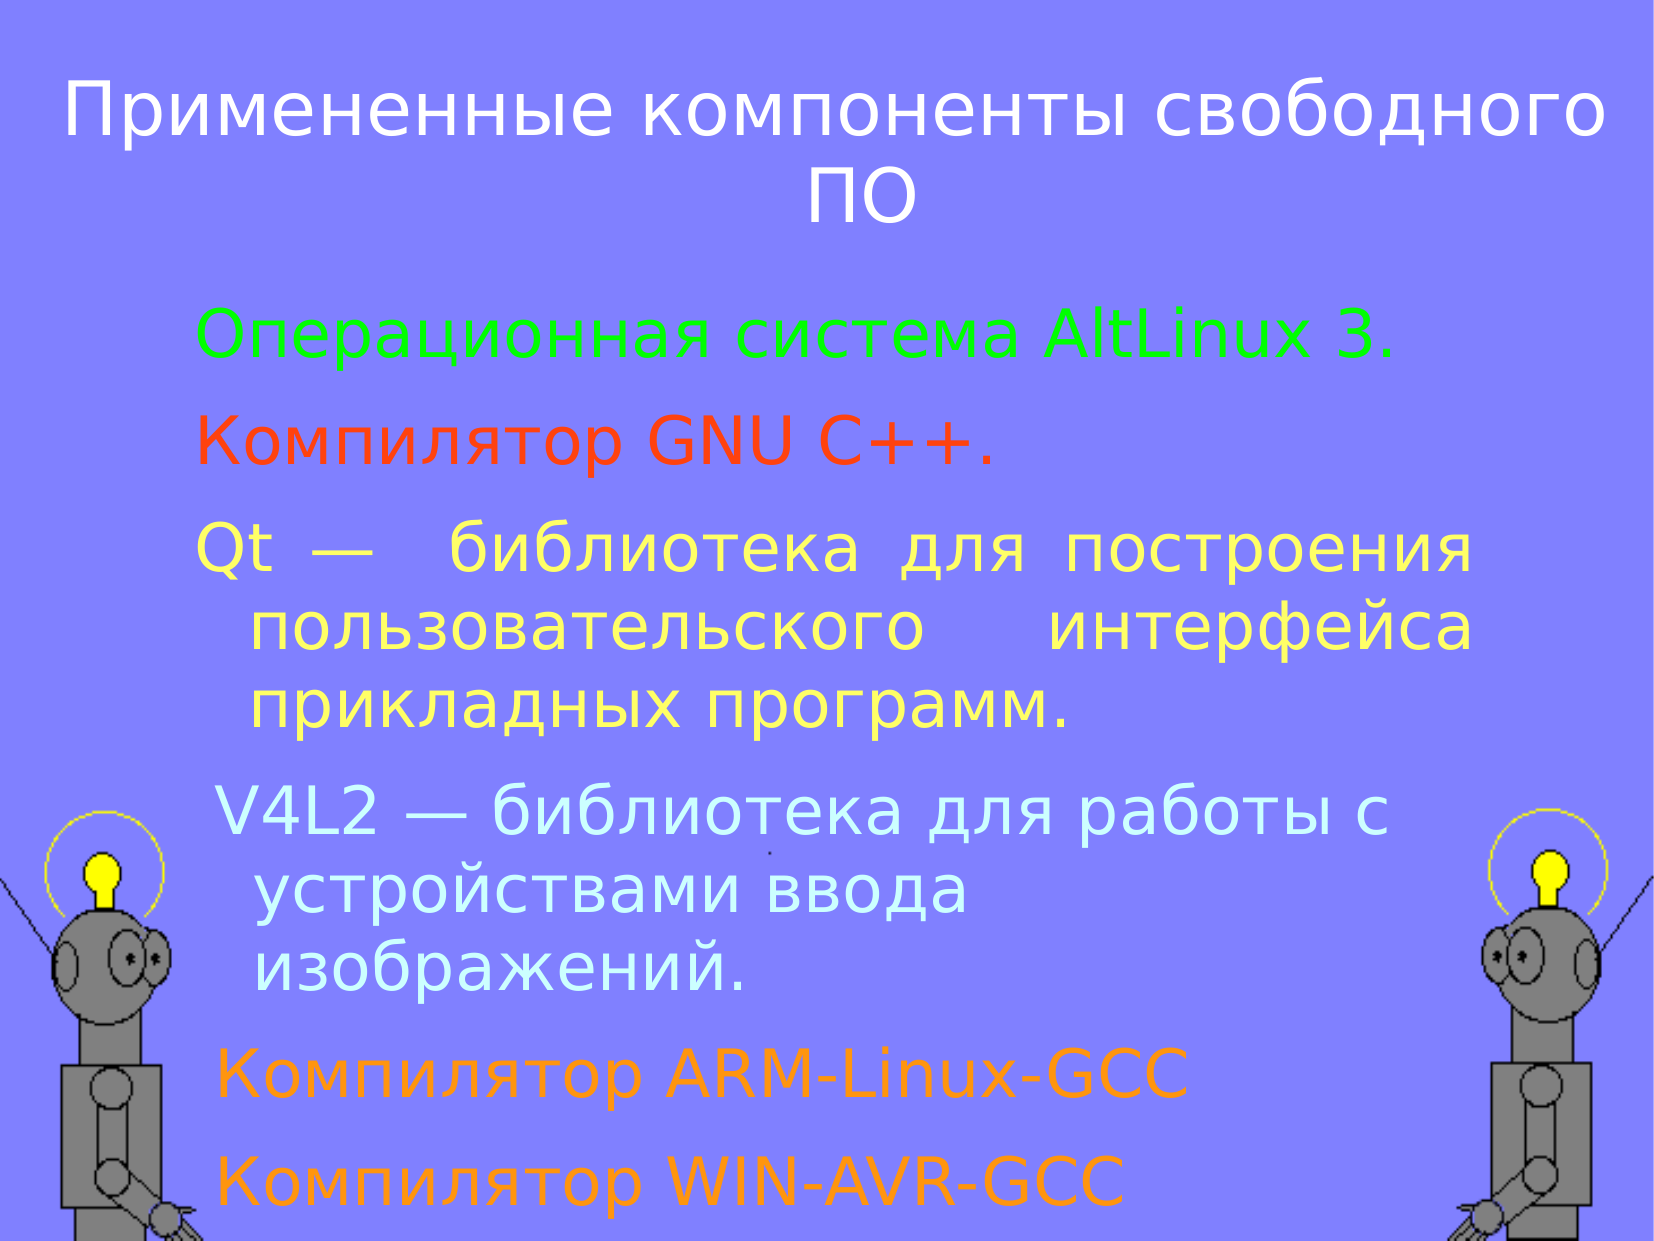

# Примененные компоненты свободного ПО
Операционная система AltLinux 3.
Компилятор GNU C++.
Qt — библиотека для построения пользовательского интерфейса прикладных программ.
V4L2 — библиотека для работы с устройствами ввода изображений.
Компилятор ARM-Linux-GCC
Компилятор WIN-AVR-GCC